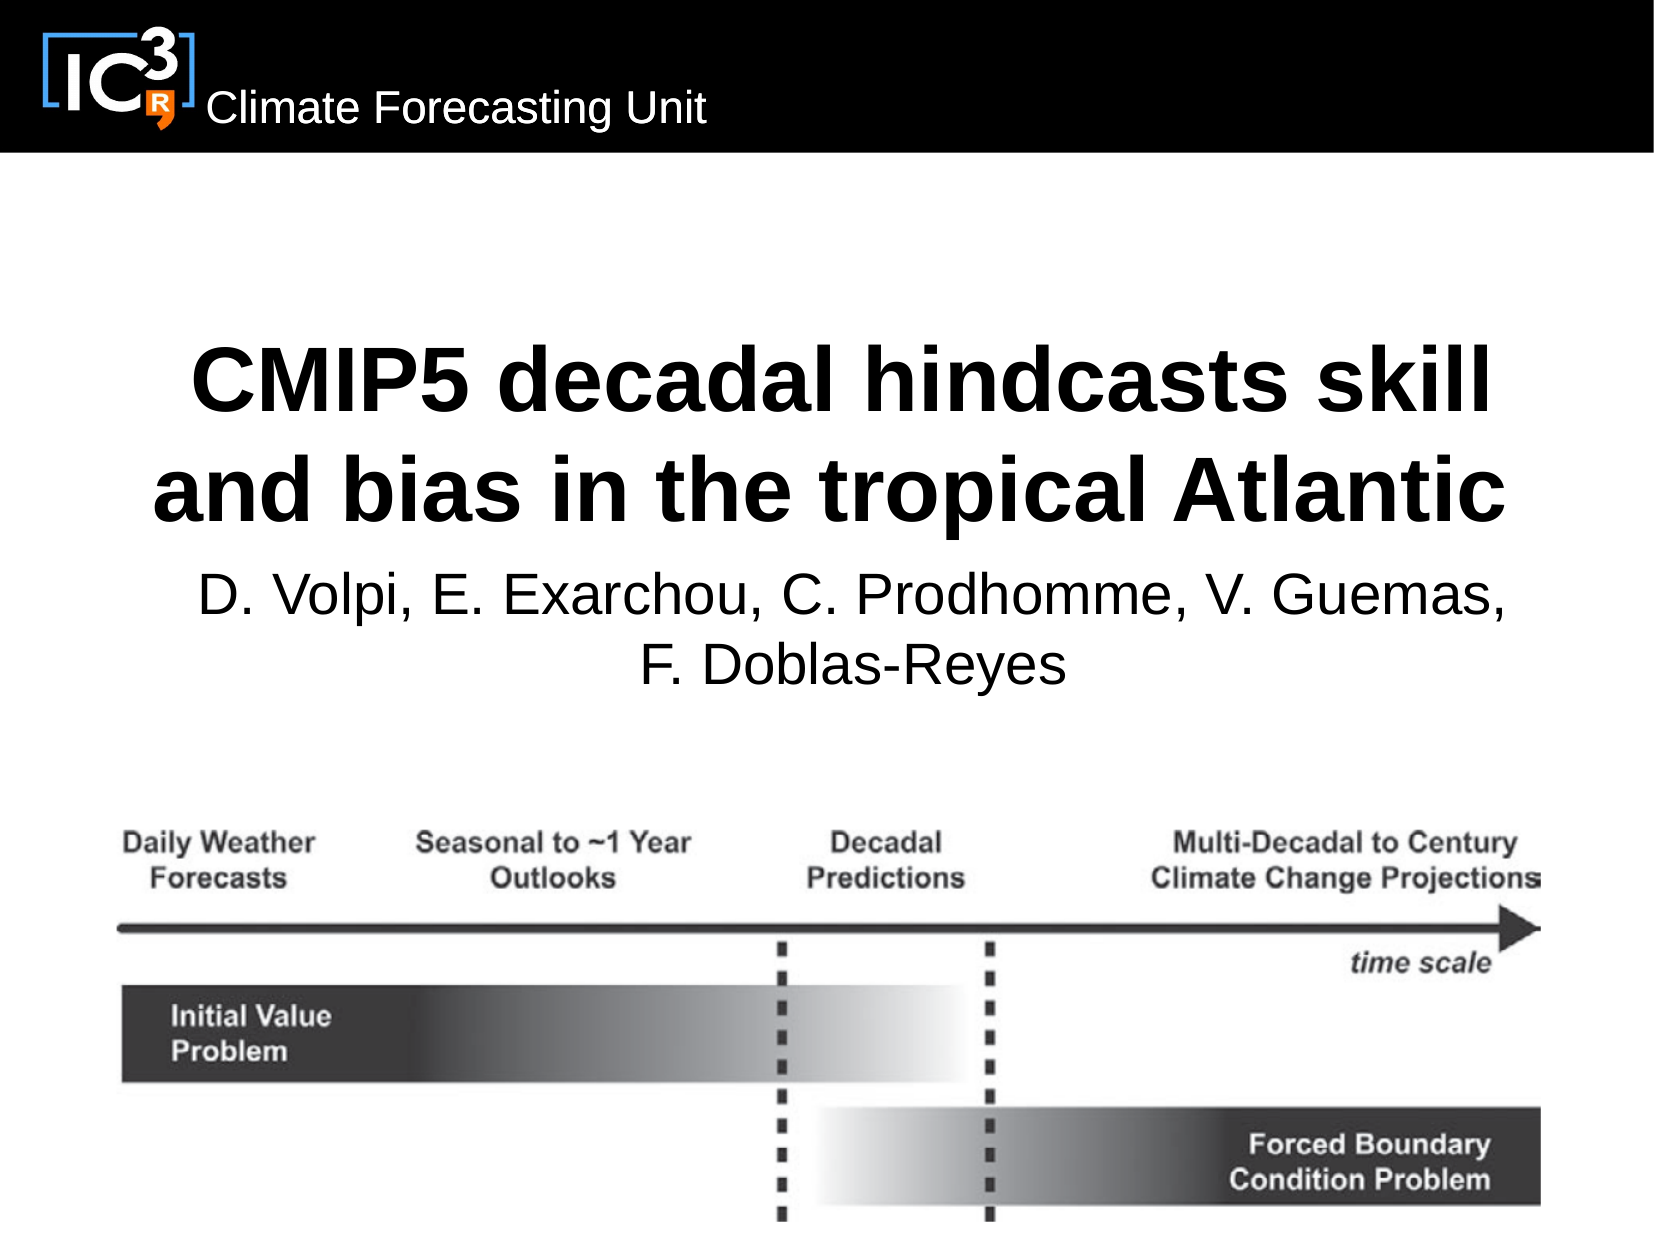

Climate Forecasting Unit
CMIP5 decadal hindcasts skill and bias in the tropical Atlantic
D. Volpi, E. Exarchou, C. Prodhomme, V. Guemas, F. Doblas-Reyes